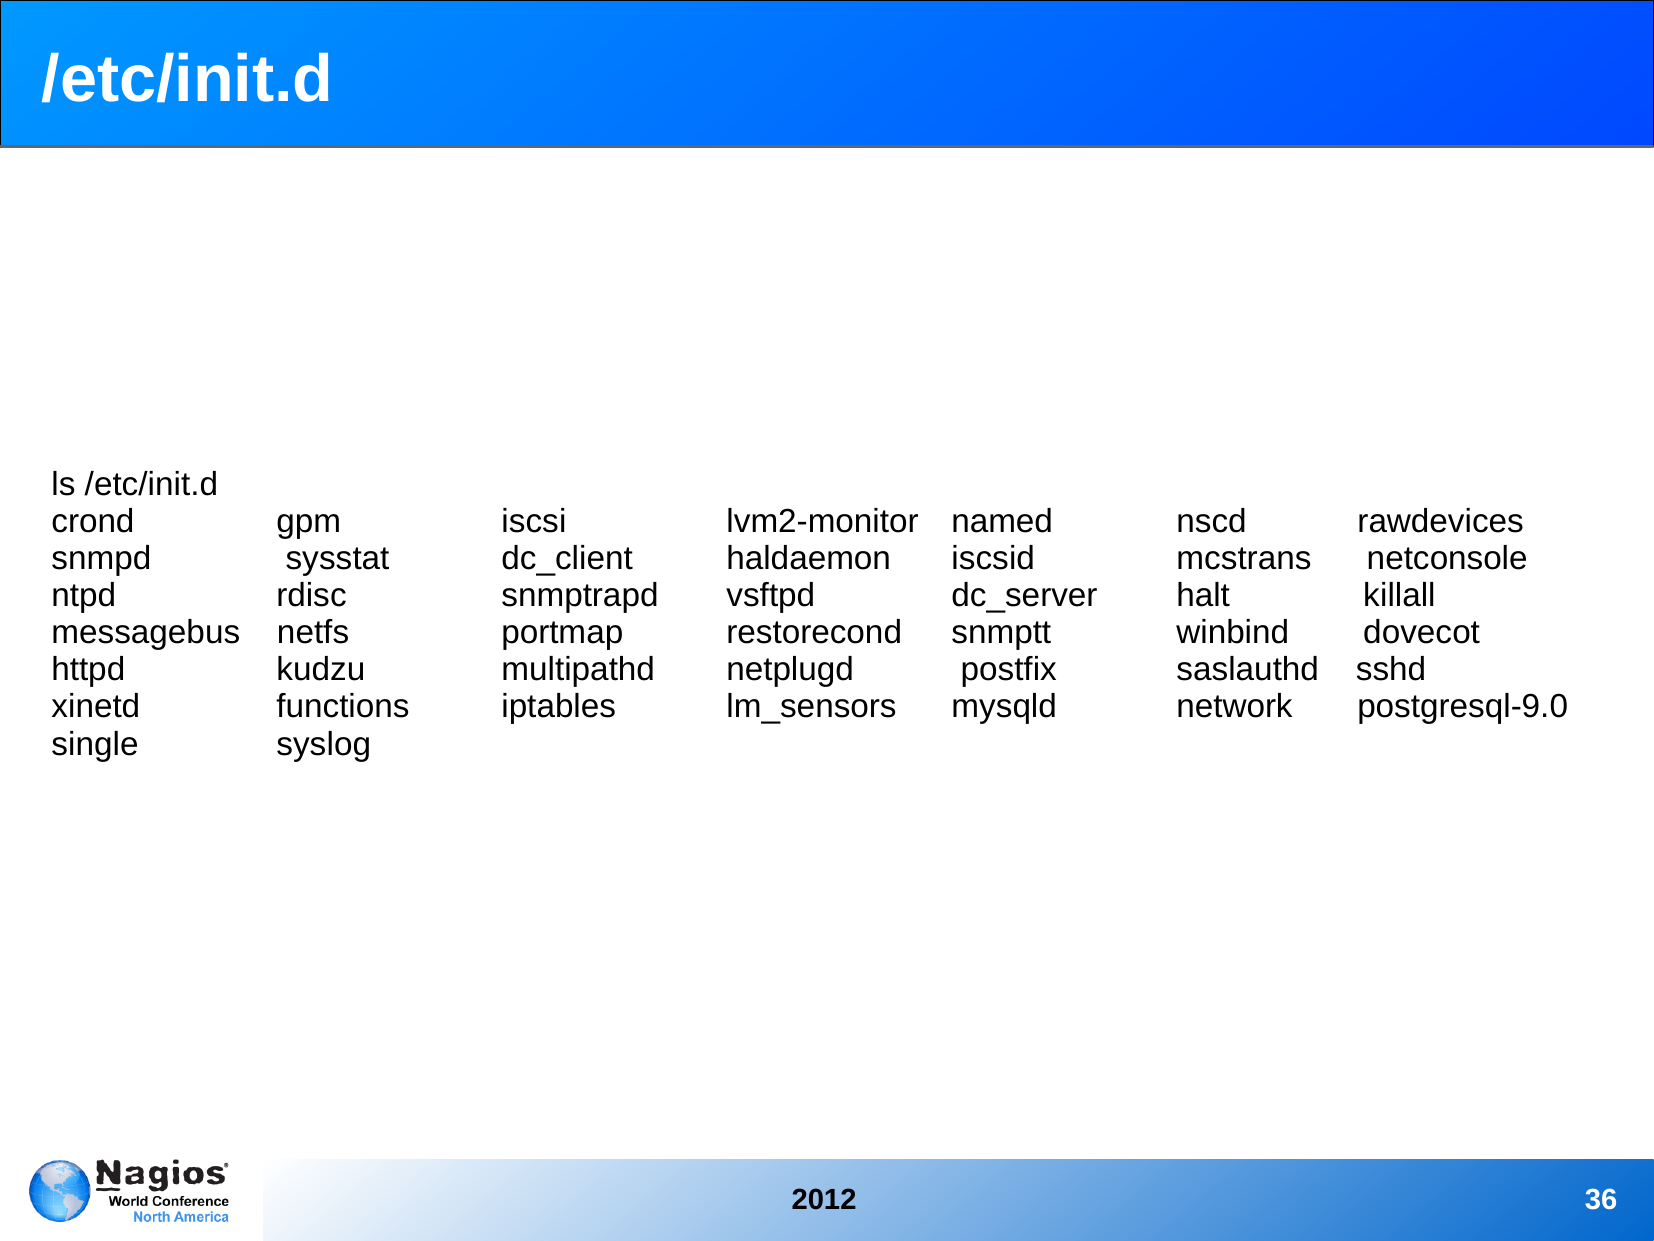

# /etc/init.d
ls /etc/init.d
crond 		gpm 		iscsi 		lvm2-monitor 	named 	nscd rawdevices snmpd 		 sysstat		dc_client 	haldaemon 	iscsid 		mcstrans netconsole
ntpd 	rdisc 		snmptrapd 	vsftpd		dc_server 	halt 	 killall messagebus netfs 		portmap 	restorecond 	snmptt 		winbind	 dovecot
httpd 		kudzu 	multipathd 	netplugd 	 postfix 	saslauthd sshd
xinetd		functions 	iptables 		lm_sensors 	mysqld 	network postgresql-9.0 single 	syslog
2011
36